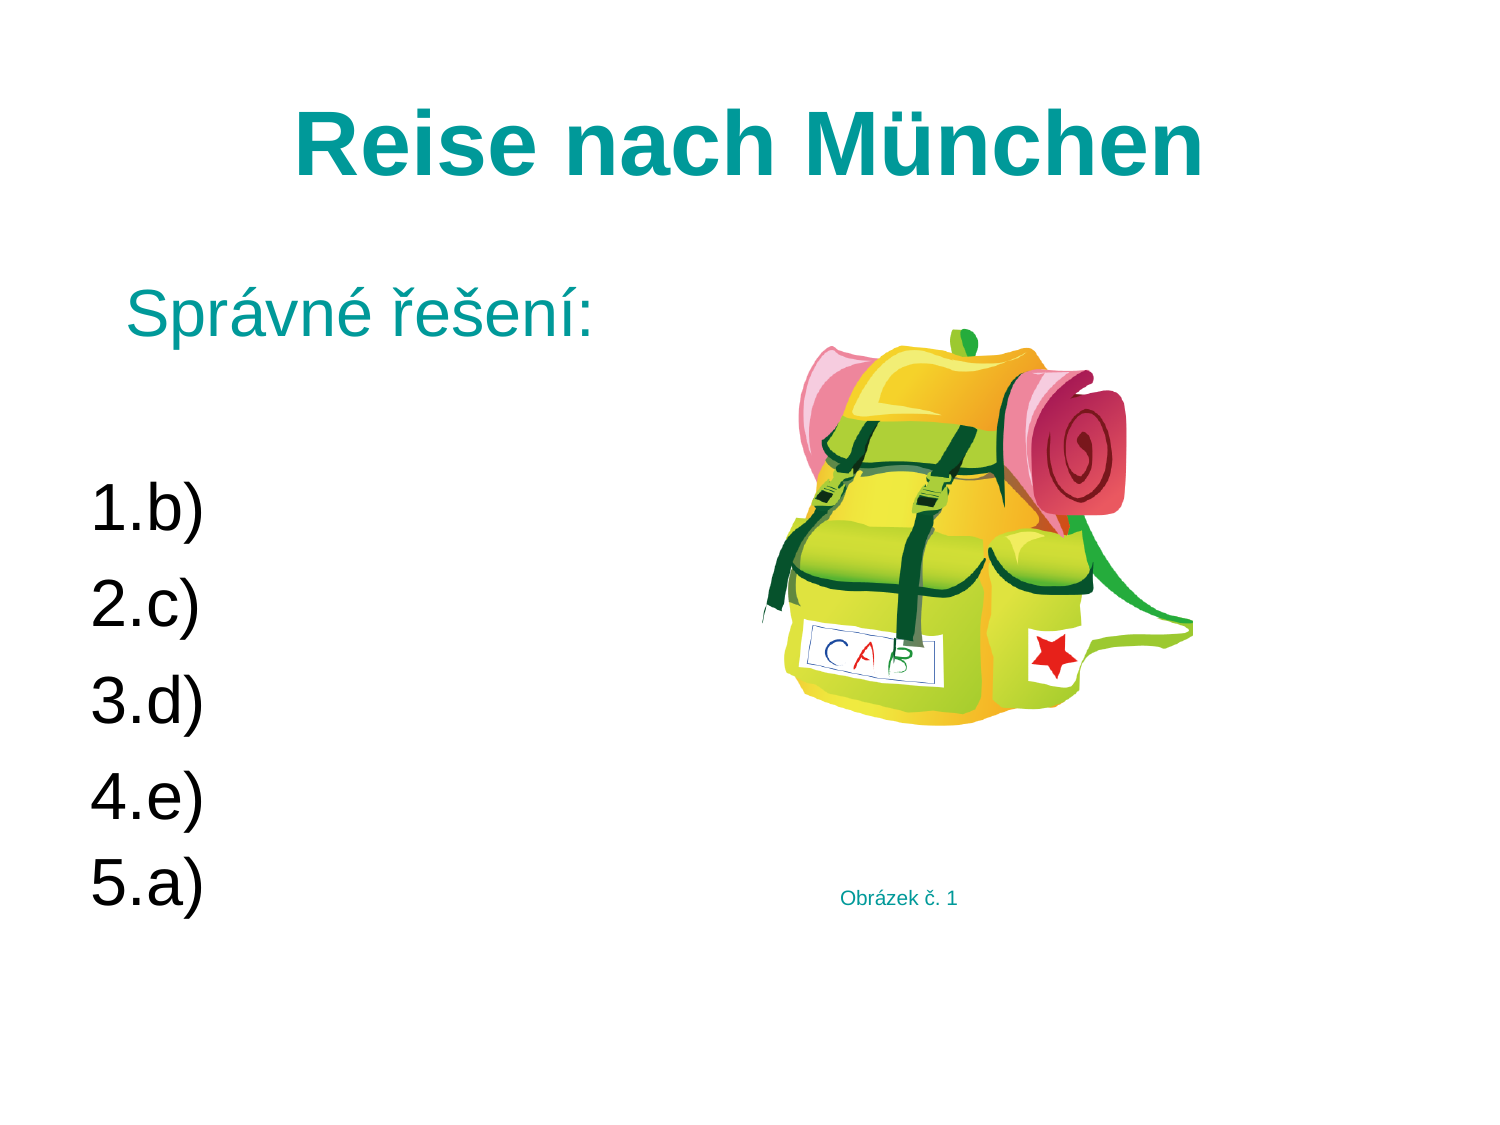

# Reise nach München
Správné řešení:
b)
c)
d)
e)
a)					Obrázek č. 1